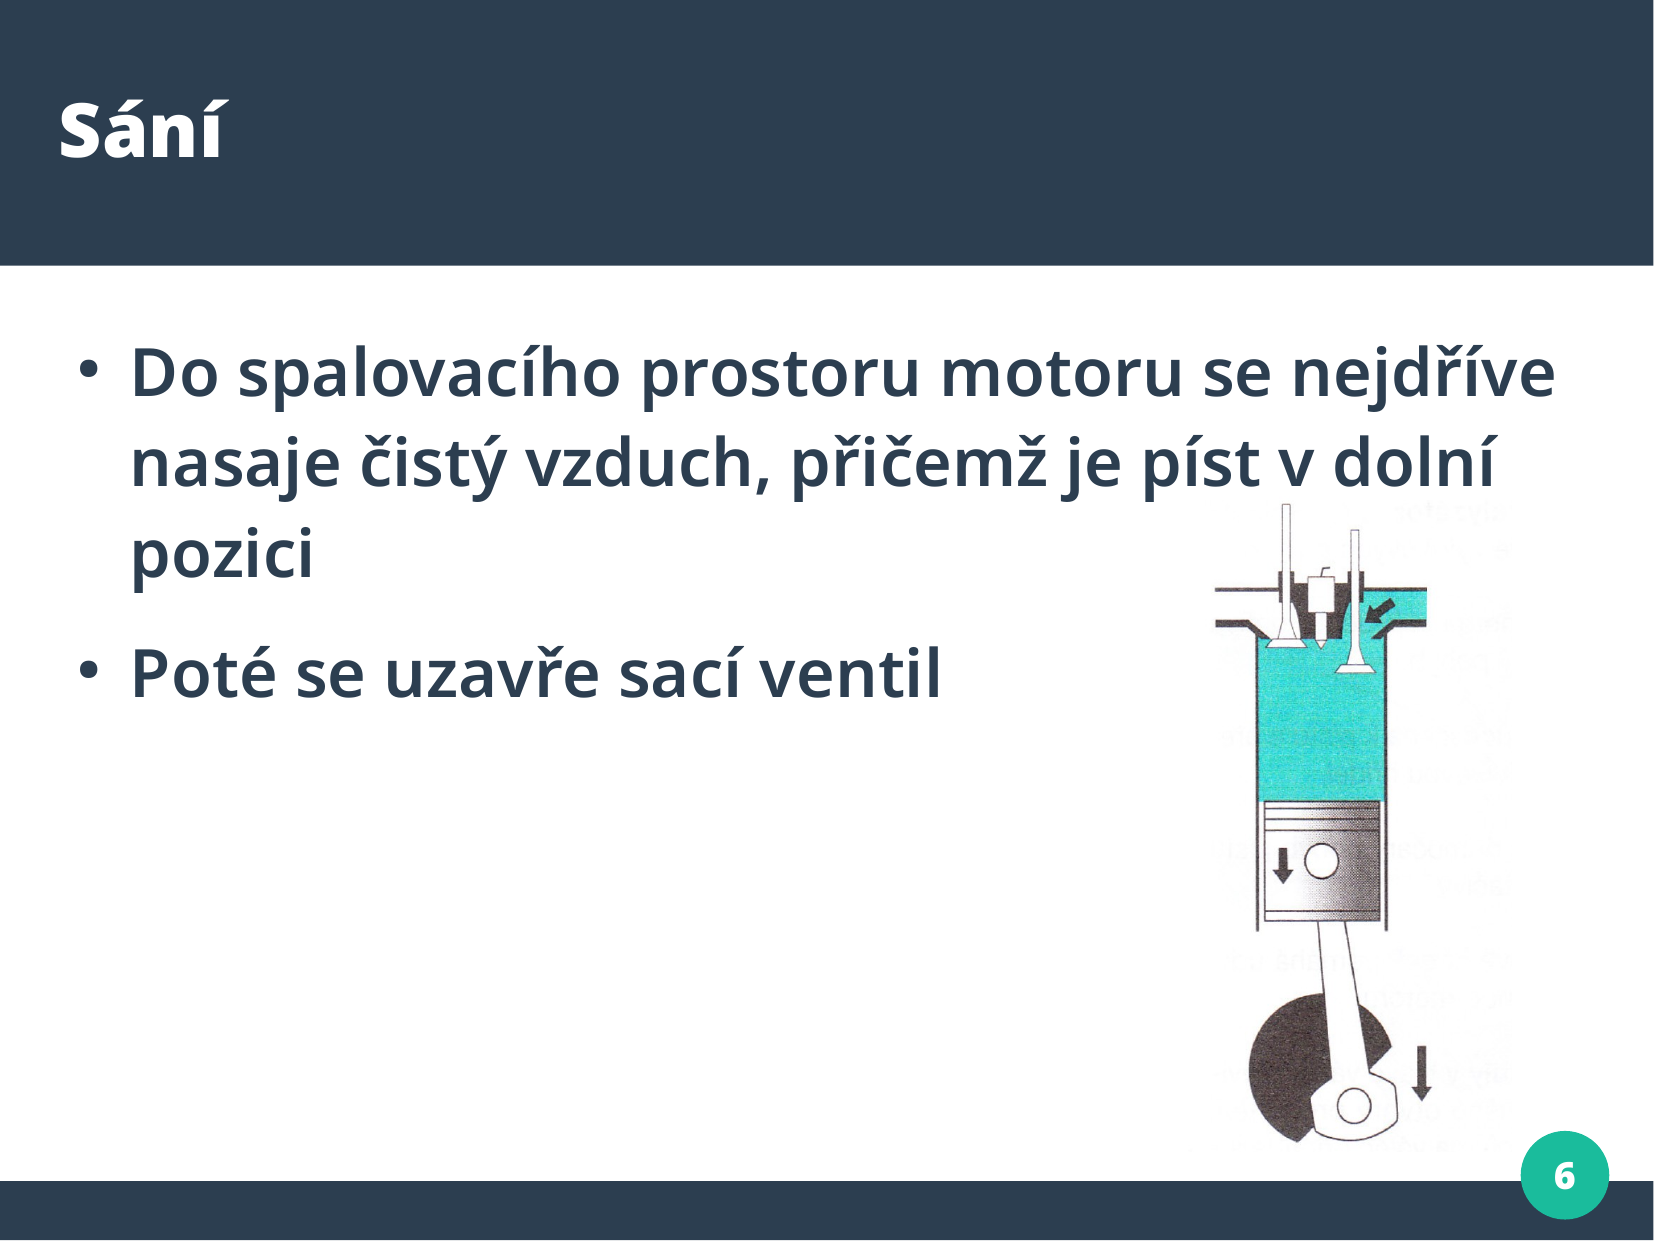

# Sání
Do spalovacího prostoru motoru se nejdříve nasaje čistý vzduch, přičemž je píst v dolní pozici
Poté se uzavře sací ventil
6